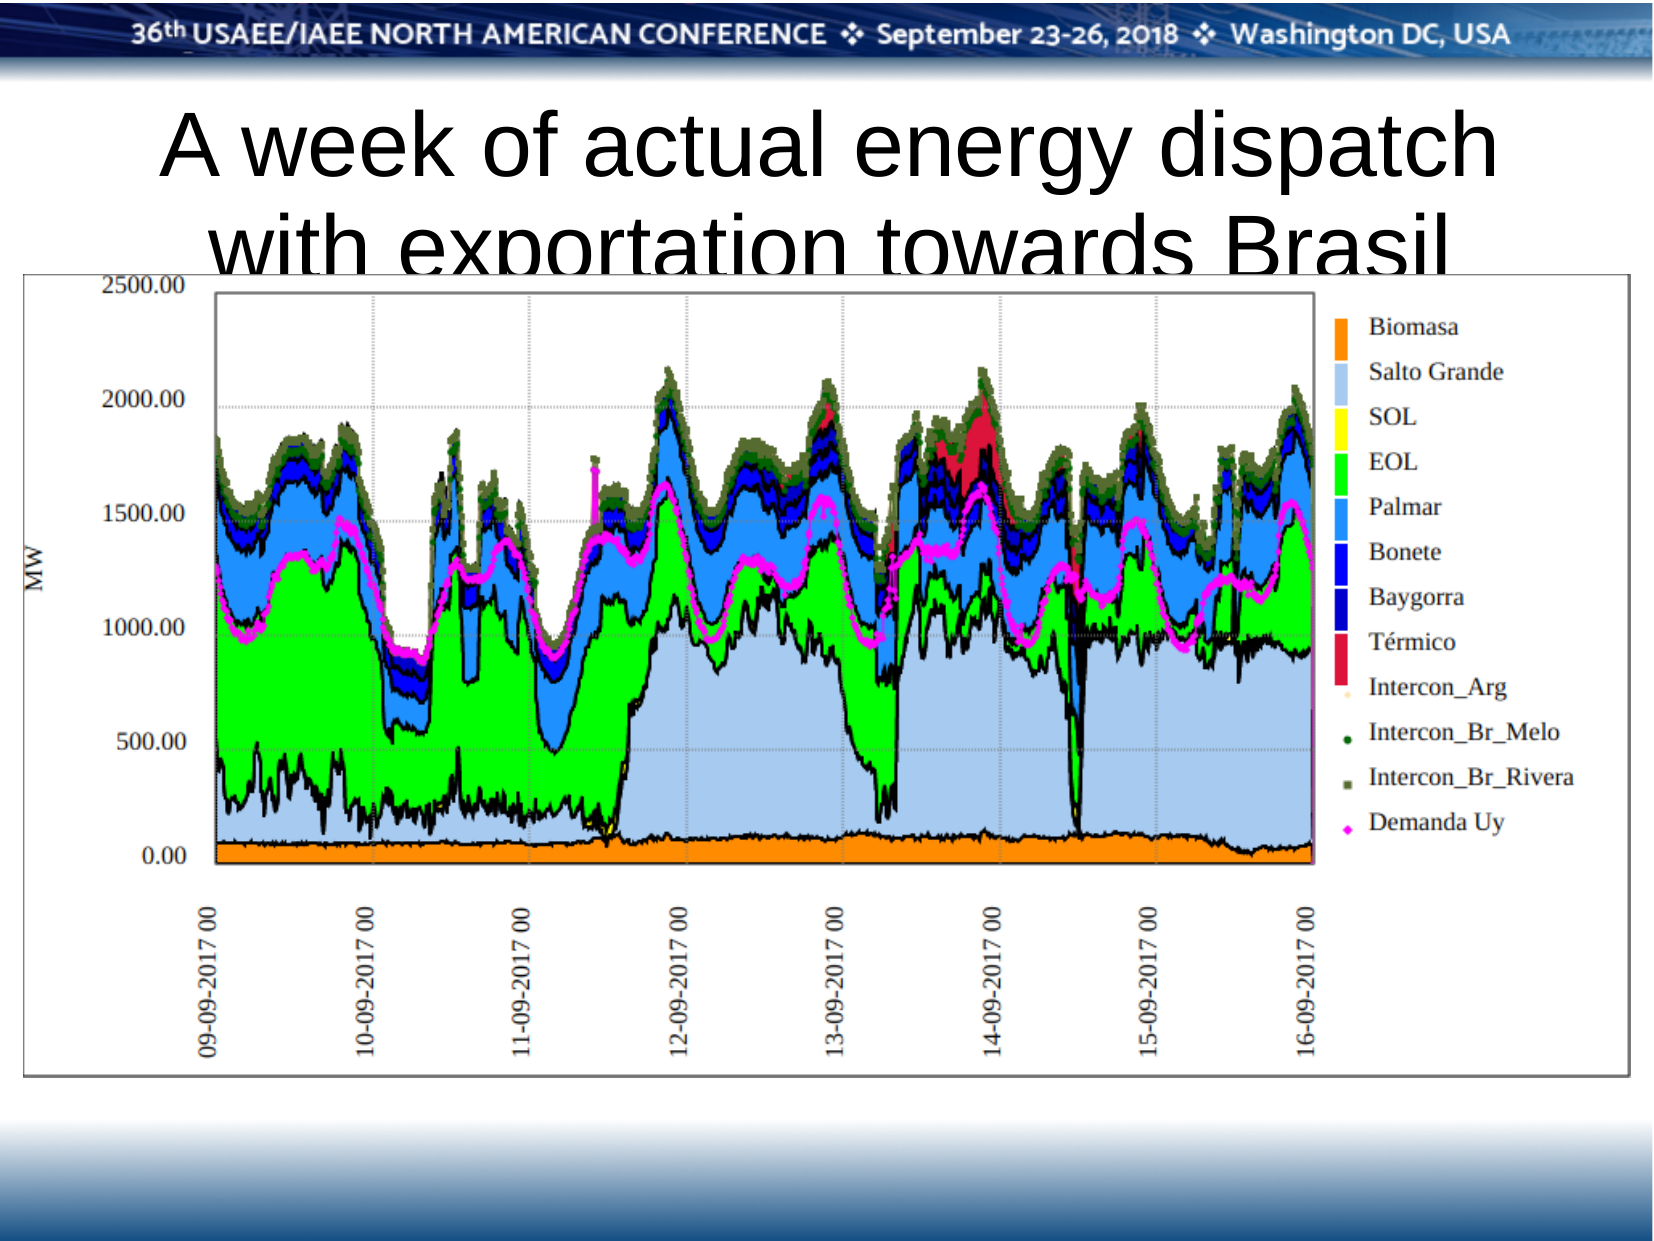

# A week of actual energy dispatch with exportation towards Brasil